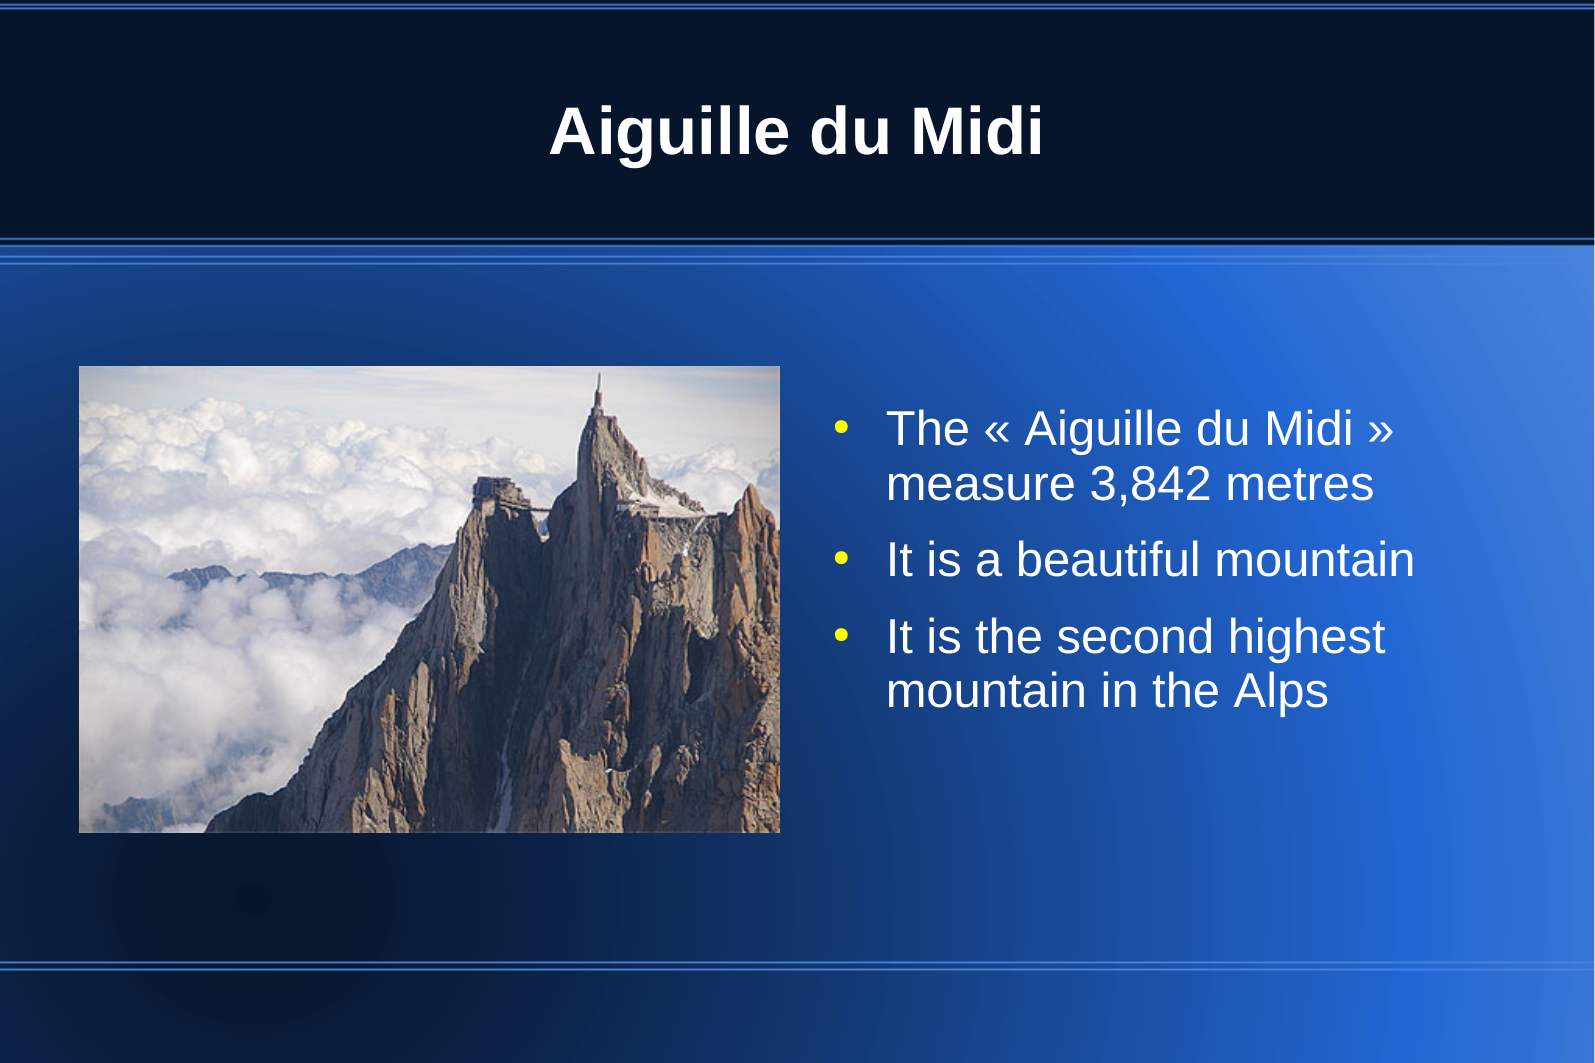

# Aiguille du Midi
The « Aiguille du Midi » measure 3,842 metres
It is a beautiful mountain
It is the second highest mountain in the Alps